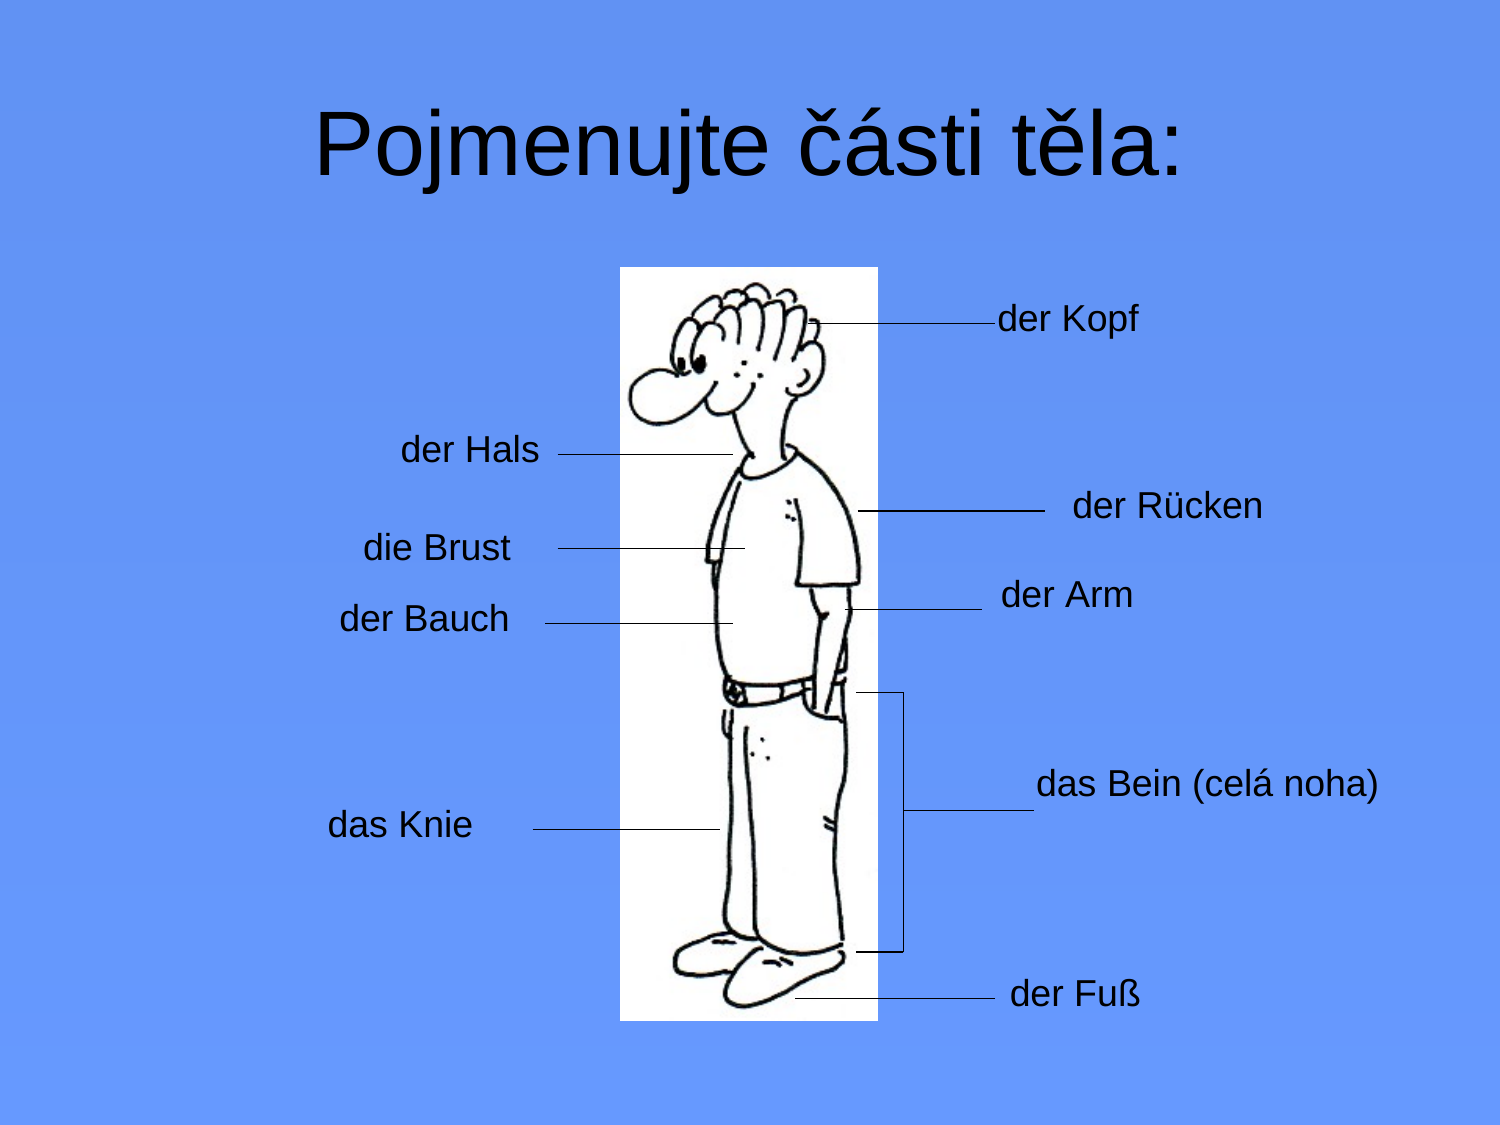

# Pojmenujte části těla:
der Kopf
der Hals
der Rücken
die Brust
der Arm
der Bauch
das Bein (celá noha)
das Knie
der Fuß